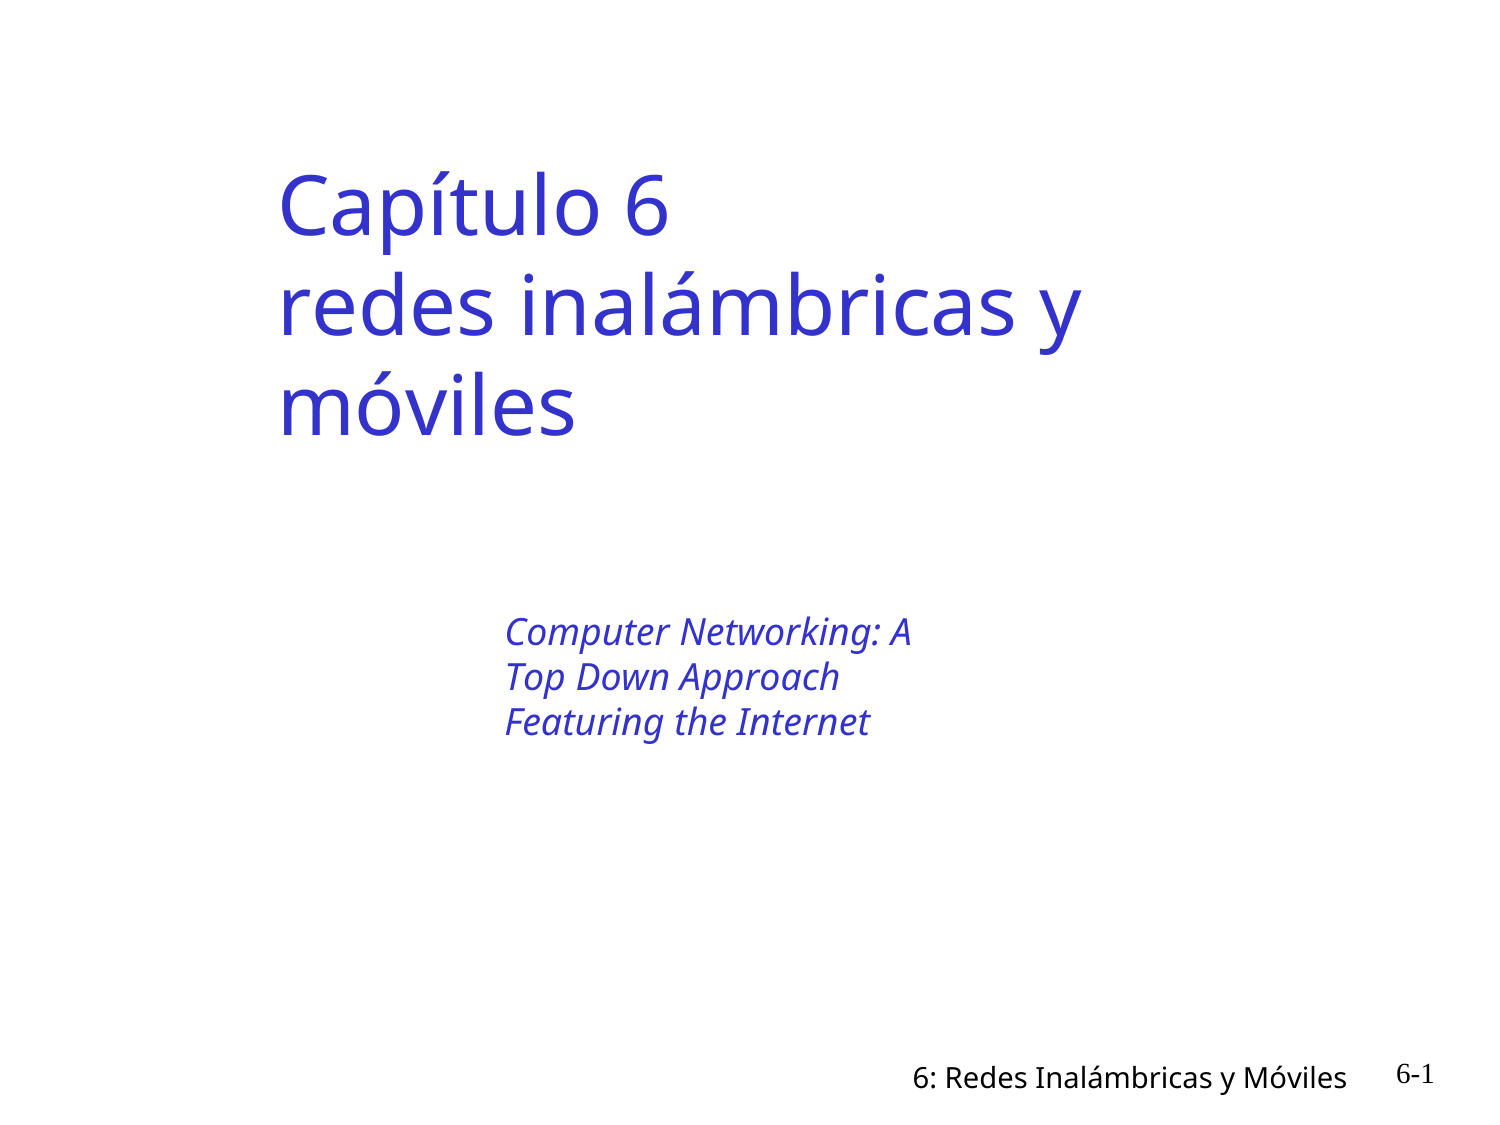

Capítulo 6
redes inalámbricas y móviles
Computer Networking: A Top Down Approach Featuring the Internet
1